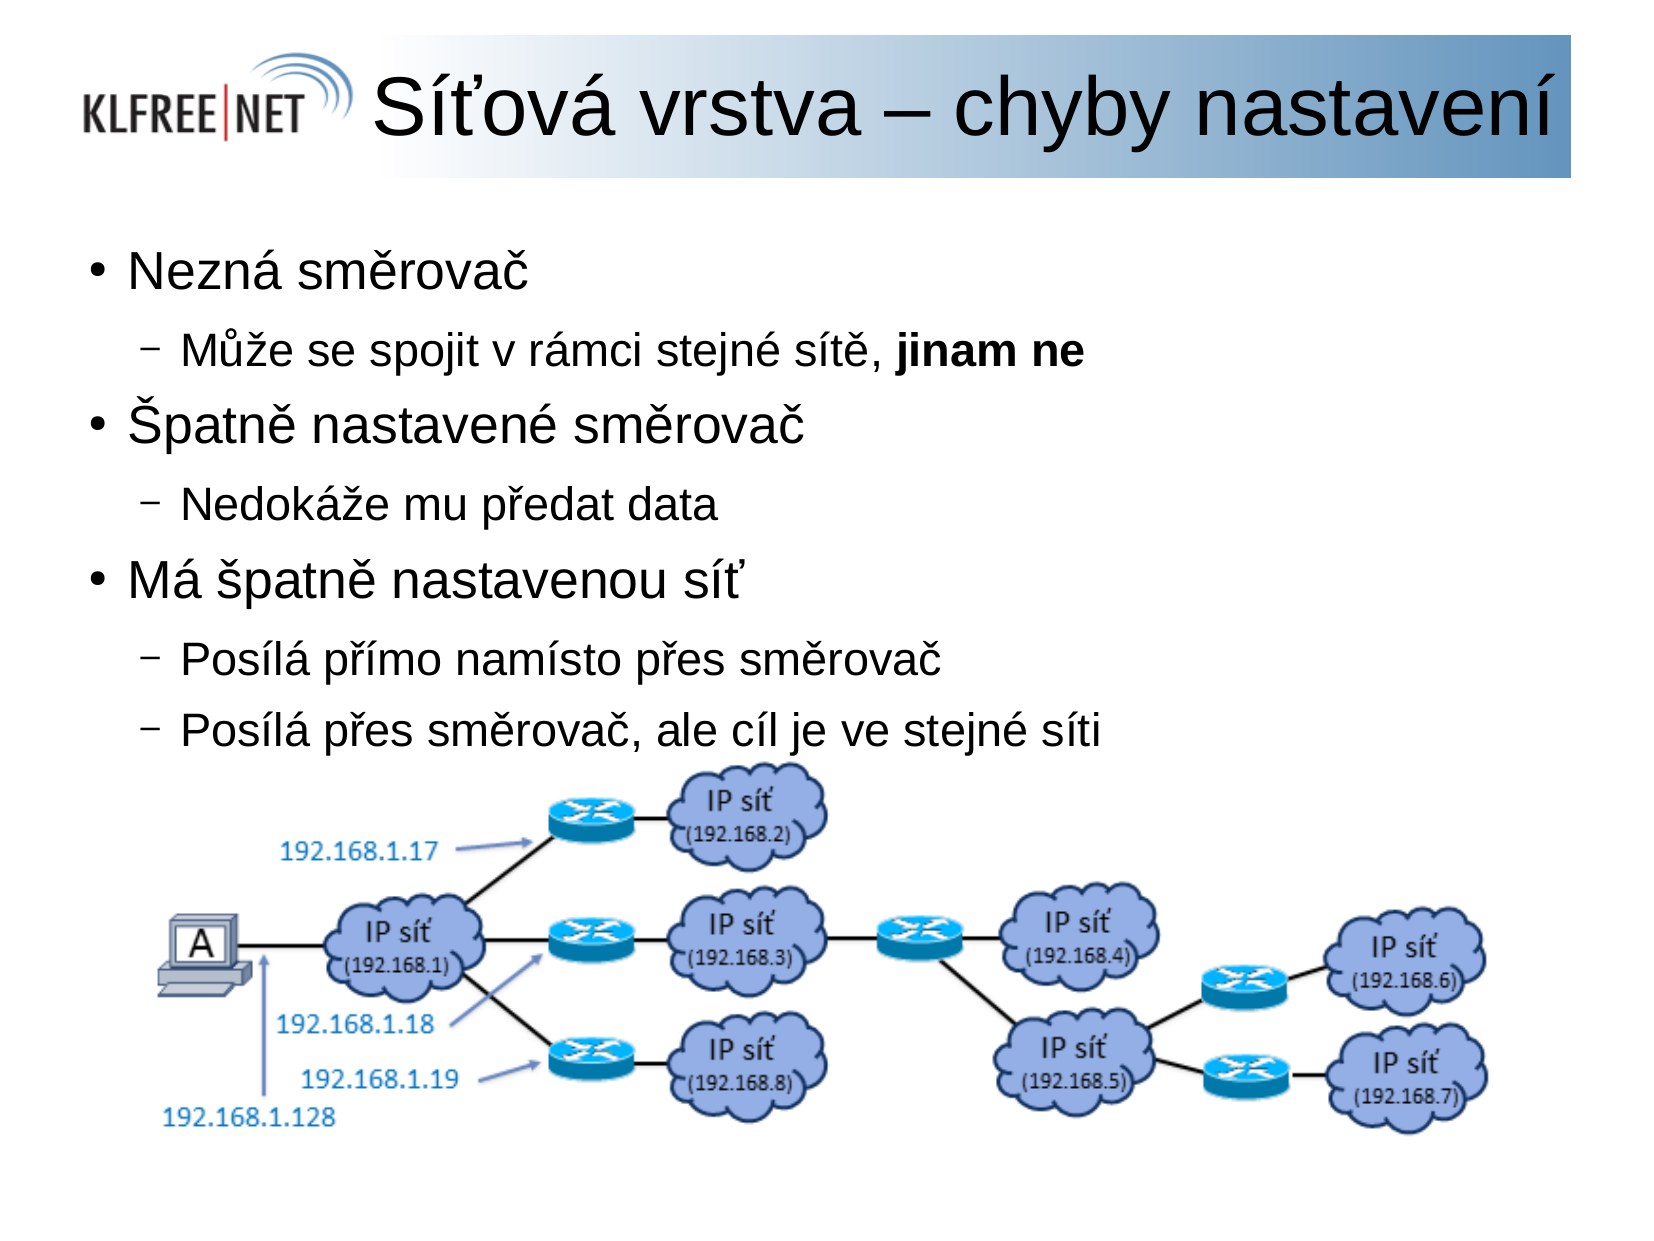

# Síťová vrstva – chyby nastavení
Nezná směrovač
Může se spojit v rámci stejné sítě, jinam ne
Špatně nastavené směrovač
Nedokáže mu předat data
Má špatně nastavenou síť
Posílá přímo namísto přes směrovač
Posílá přes směrovač, ale cíl je ve stejné síti